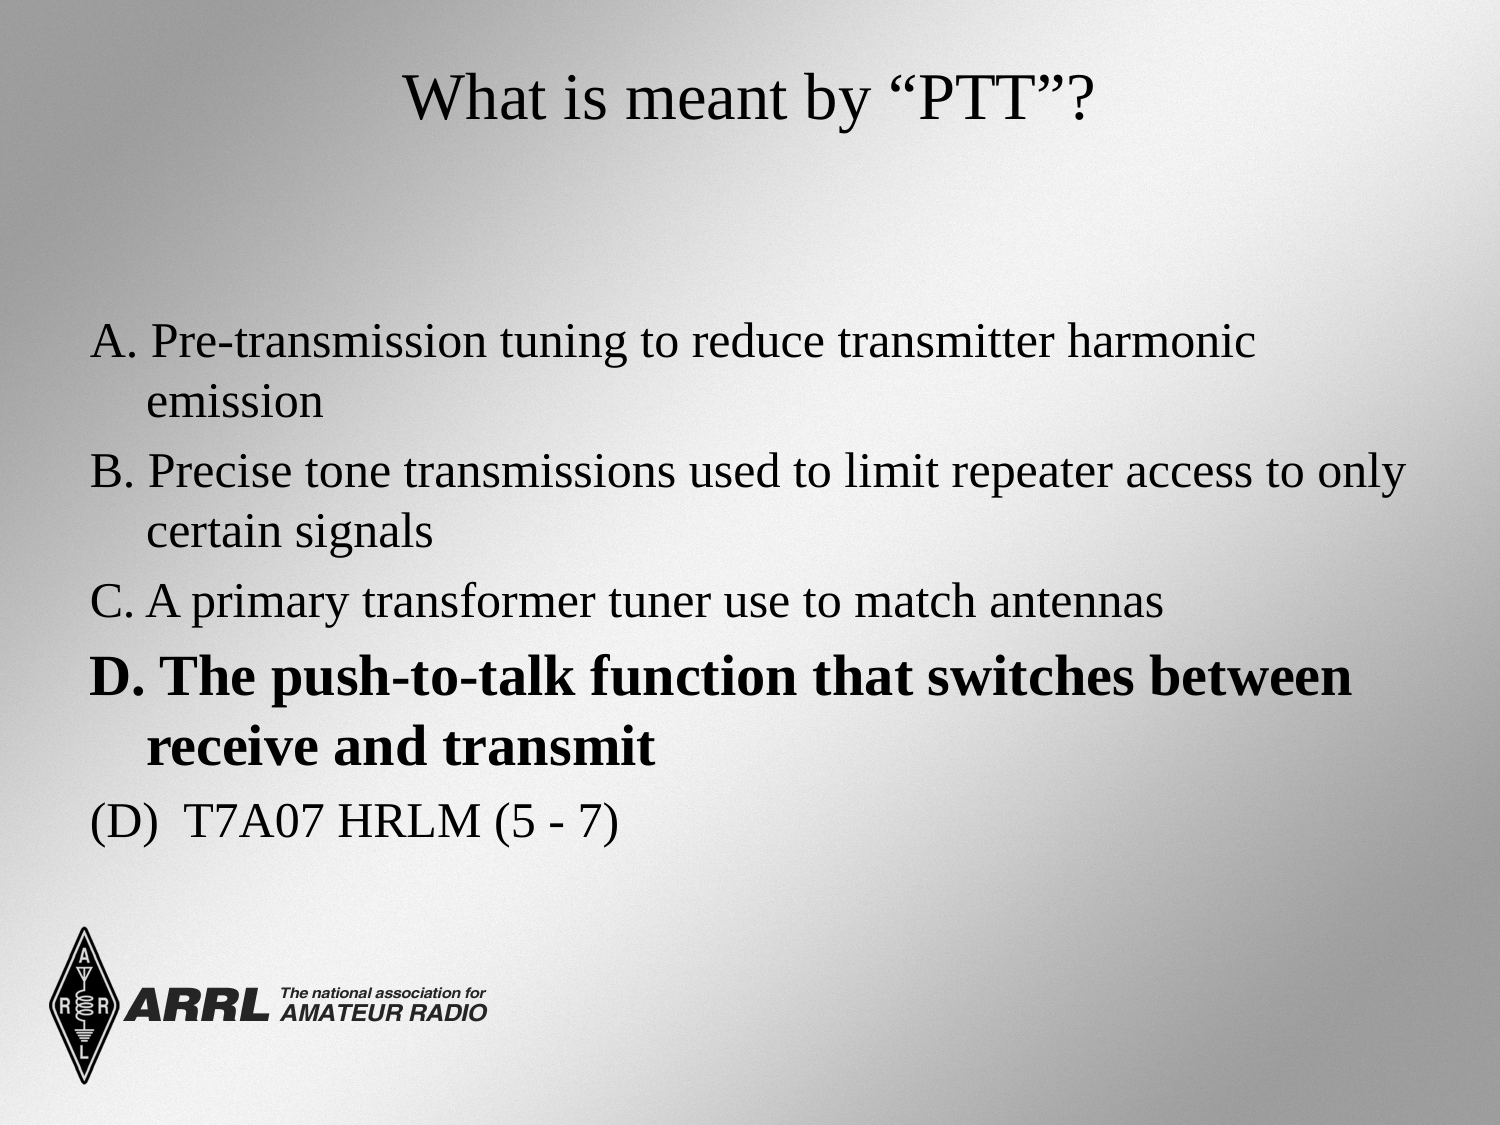

# What is meant by “PTT”?
A. Pre-transmission tuning to reduce transmitter harmonic emission
B. Precise tone transmissions used to limit repeater access to only certain signals
C. A primary transformer tuner use to match antennas
D. The push-to-talk function that switches between receive and transmit
(D) T7A07 HRLM (5 - 7)